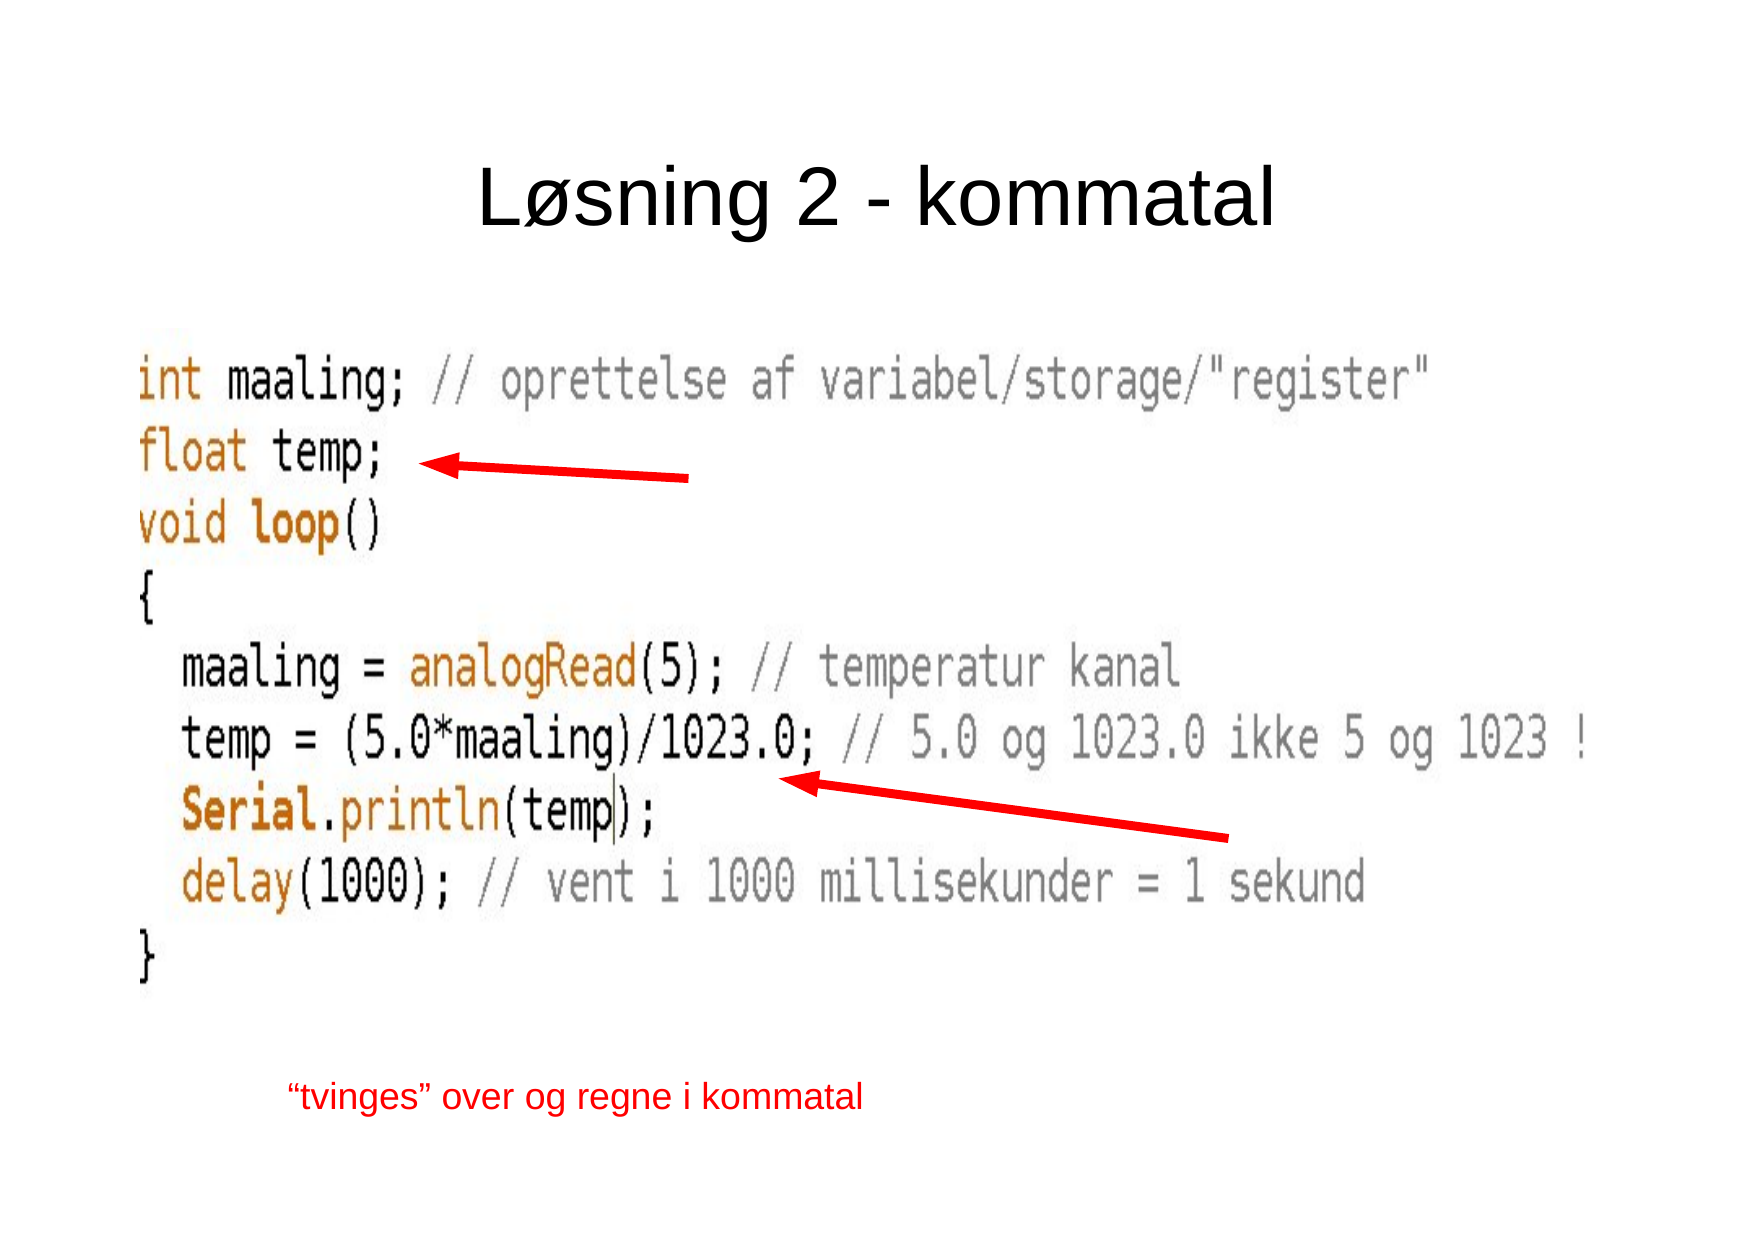

# Løsning 2 - kommatal
“tvinges” over og regne i kommatal
24